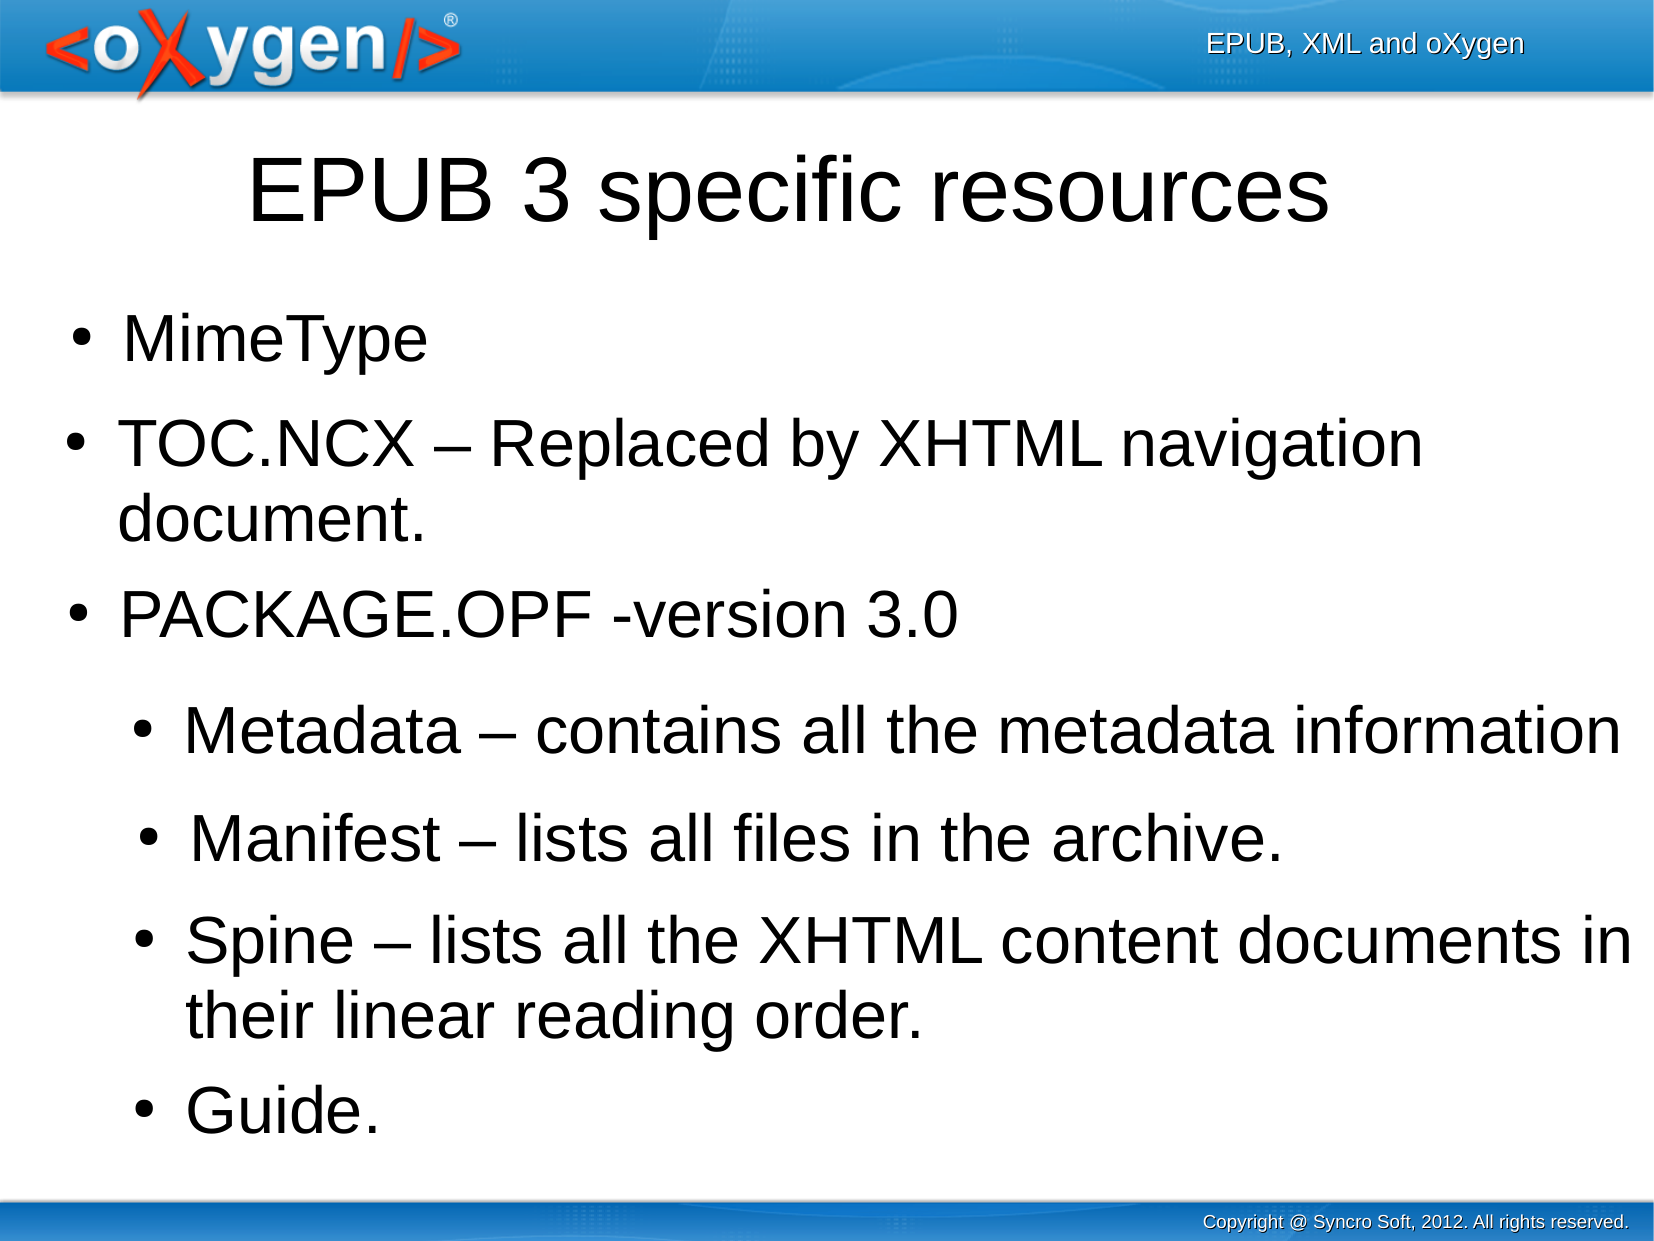

# EPUB 3 specific resources
MimeType
TOC.NCX – Replaced by XHTML navigation document.
PACKAGE.OPF -version 3.0
Metadata – contains all the metadata information
Manifest – lists all files in the archive.
Spine – lists all the XHTML content documents in their linear reading order.
Guide.